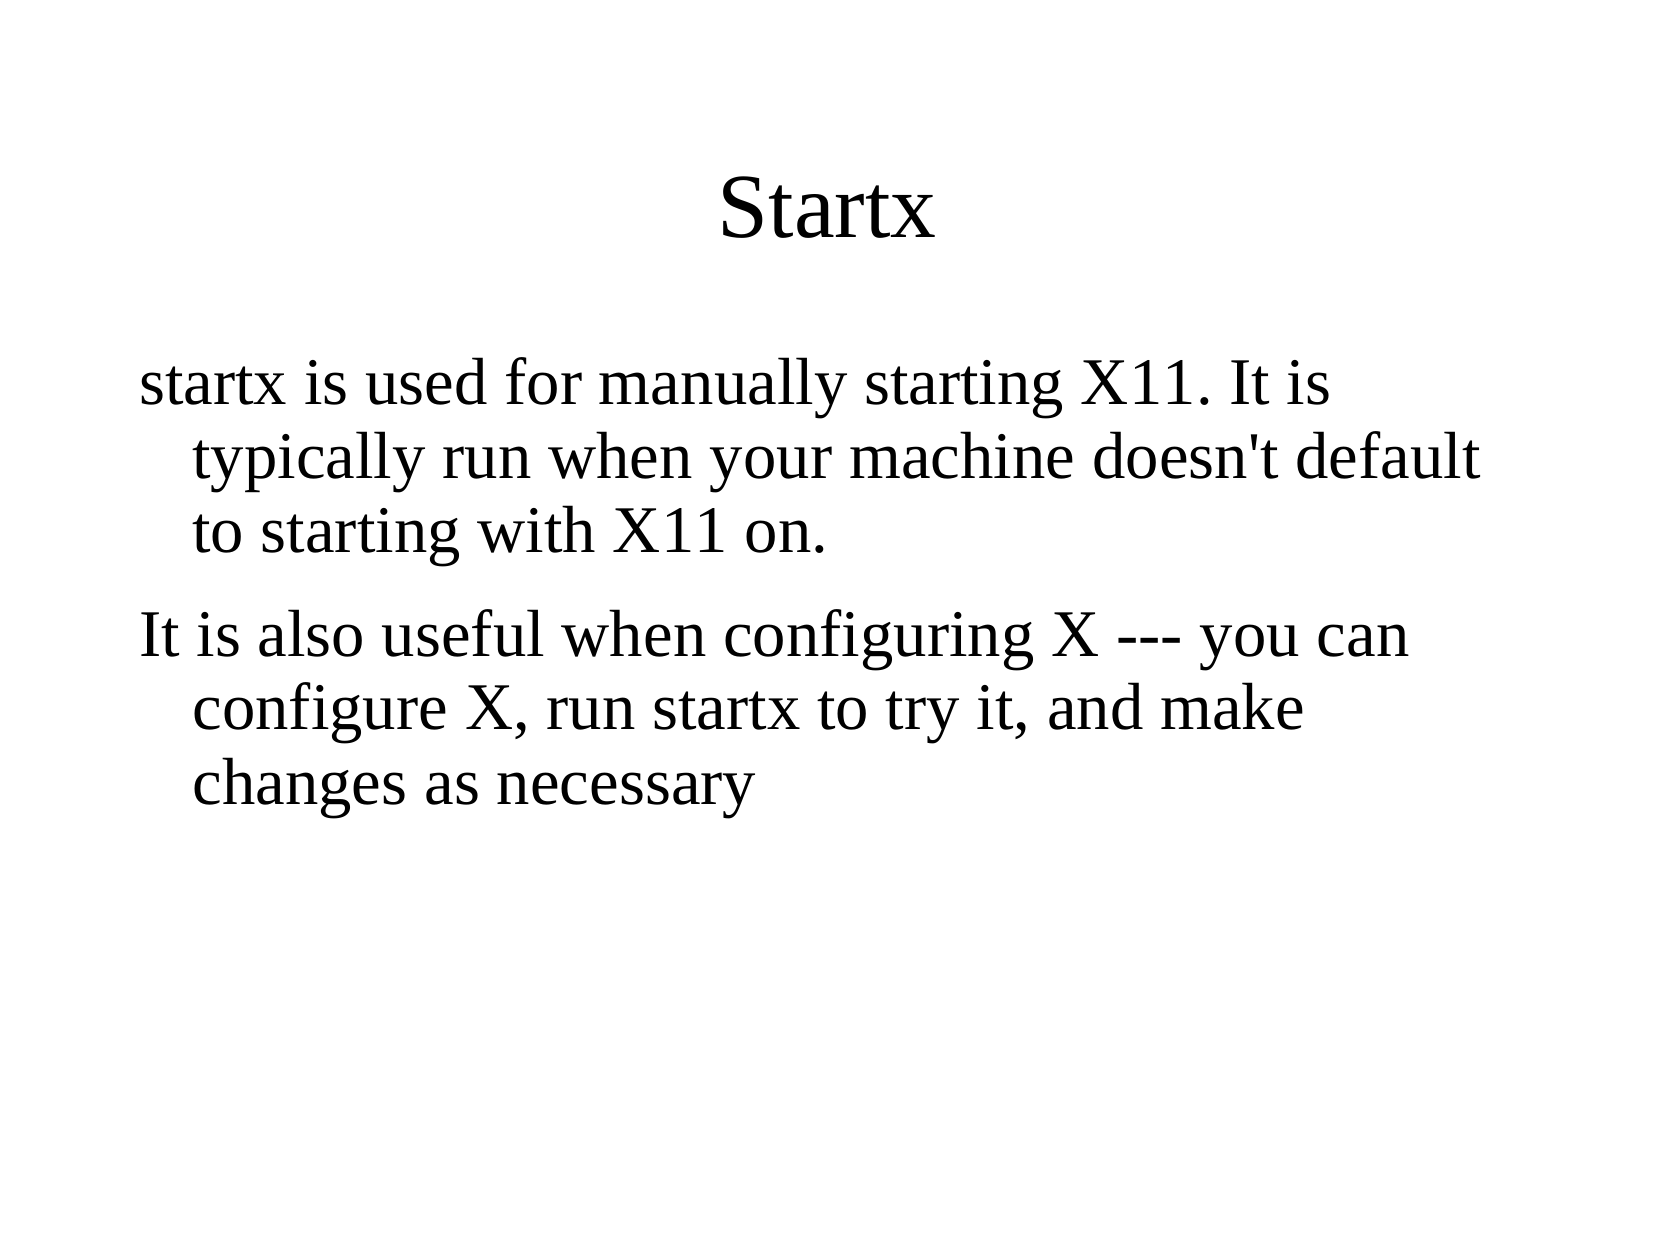

# Startx
startx is used for manually starting X11. It is typically run when your machine doesn't default to starting with X11 on.
It is also useful when configuring X --- you can configure X, run startx to try it, and make changes as necessary